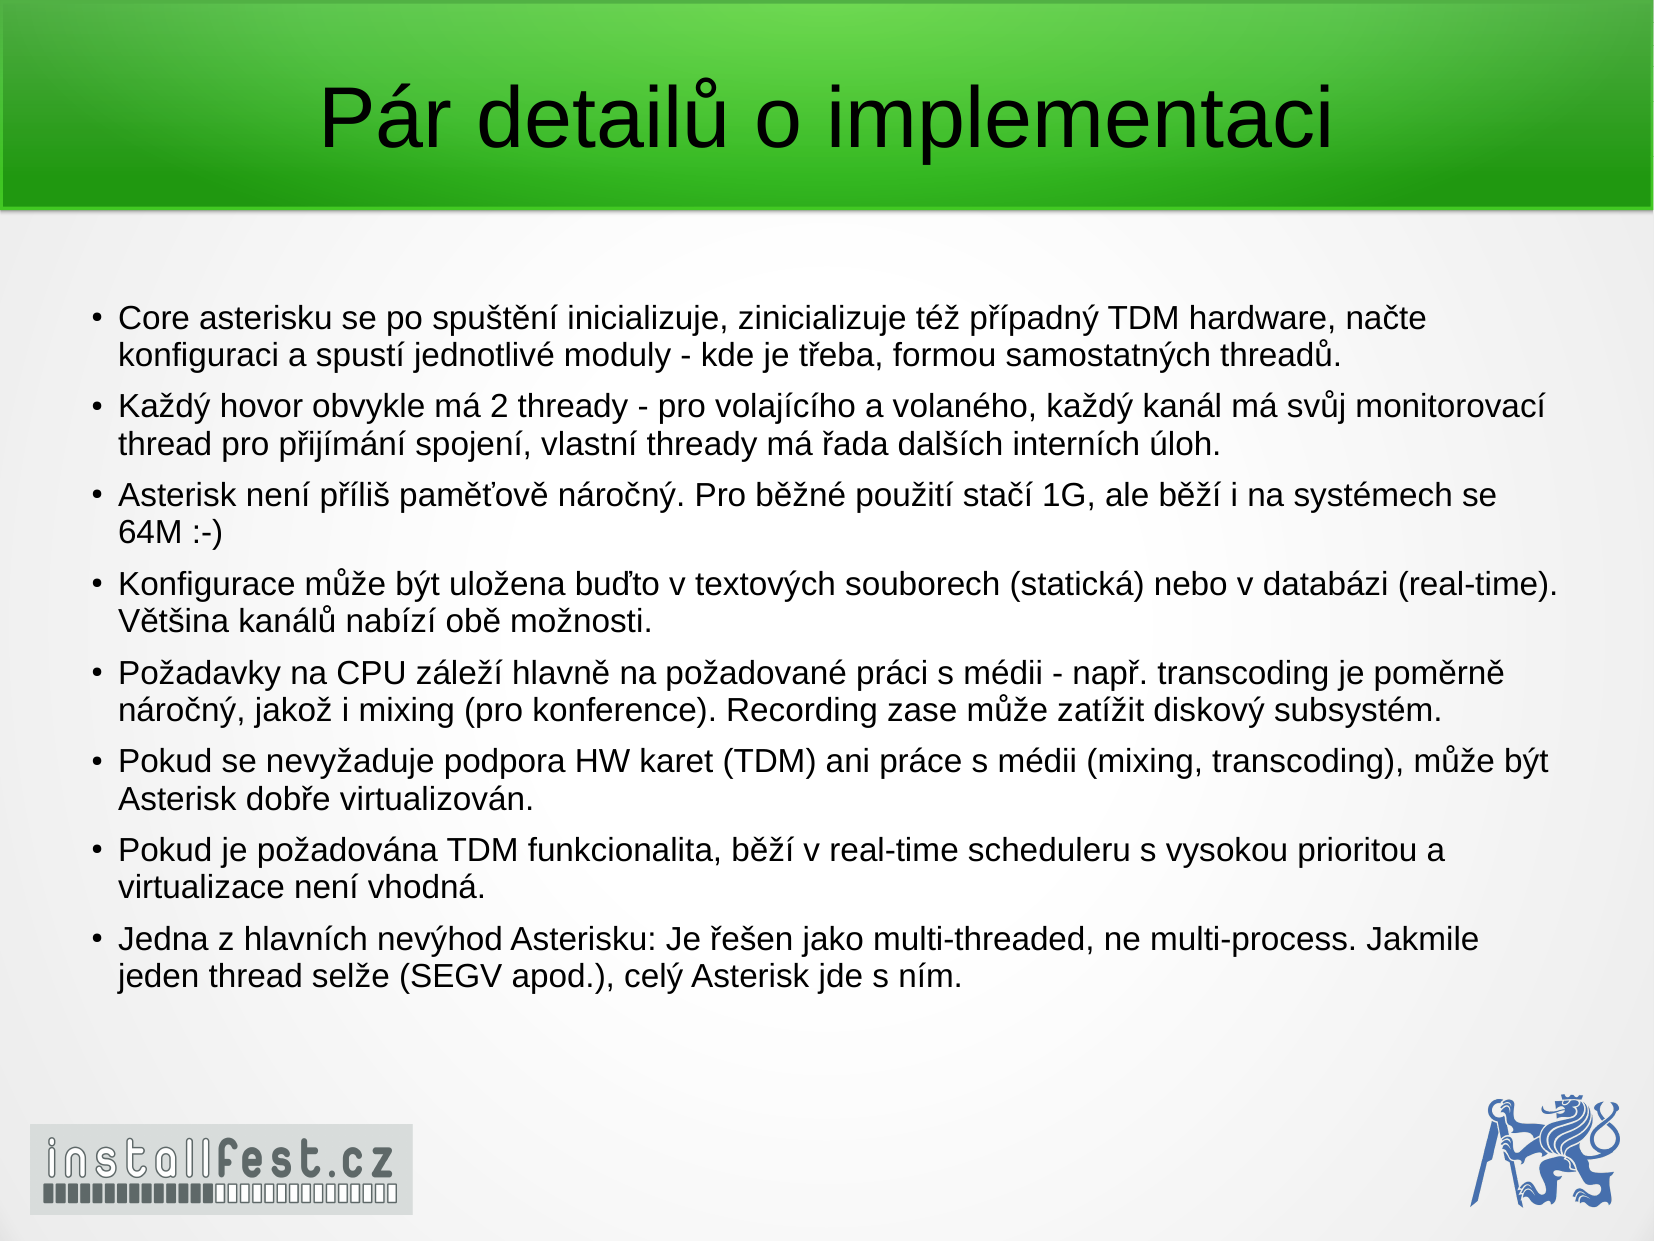

# Pár detailů o implementaci
Core asterisku se po spuštění inicializuje, zinicializuje též případný TDM hardware, načte konfiguraci a spustí jednotlivé moduly - kde je třeba, formou samostatných threadů.
Každý hovor obvykle má 2 thready - pro volajícího a volaného, každý kanál má svůj monitorovací thread pro přijímání spojení, vlastní thready má řada dalších interních úloh.
Asterisk není příliš paměťově náročný. Pro běžné použití stačí 1G, ale běží i na systémech se 64M :-)
Konfigurace může být uložena buďto v textových souborech (statická) nebo v databázi (real-time). Většina kanálů nabízí obě možnosti.
Požadavky na CPU záleží hlavně na požadované práci s médii - např. transcoding je poměrně náročný, jakož i mixing (pro konference). Recording zase může zatížit diskový subsystém.
Pokud se nevyžaduje podpora HW karet (TDM) ani práce s médii (mixing, transcoding), může být Asterisk dobře virtualizován.
Pokud je požadována TDM funkcionalita, běží v real-time scheduleru s vysokou prioritou a virtualizace není vhodná.
Jedna z hlavních nevýhod Asterisku: Je řešen jako multi-threaded, ne multi-process. Jakmile jeden thread selže (SEGV apod.), celý Asterisk jde s ním.